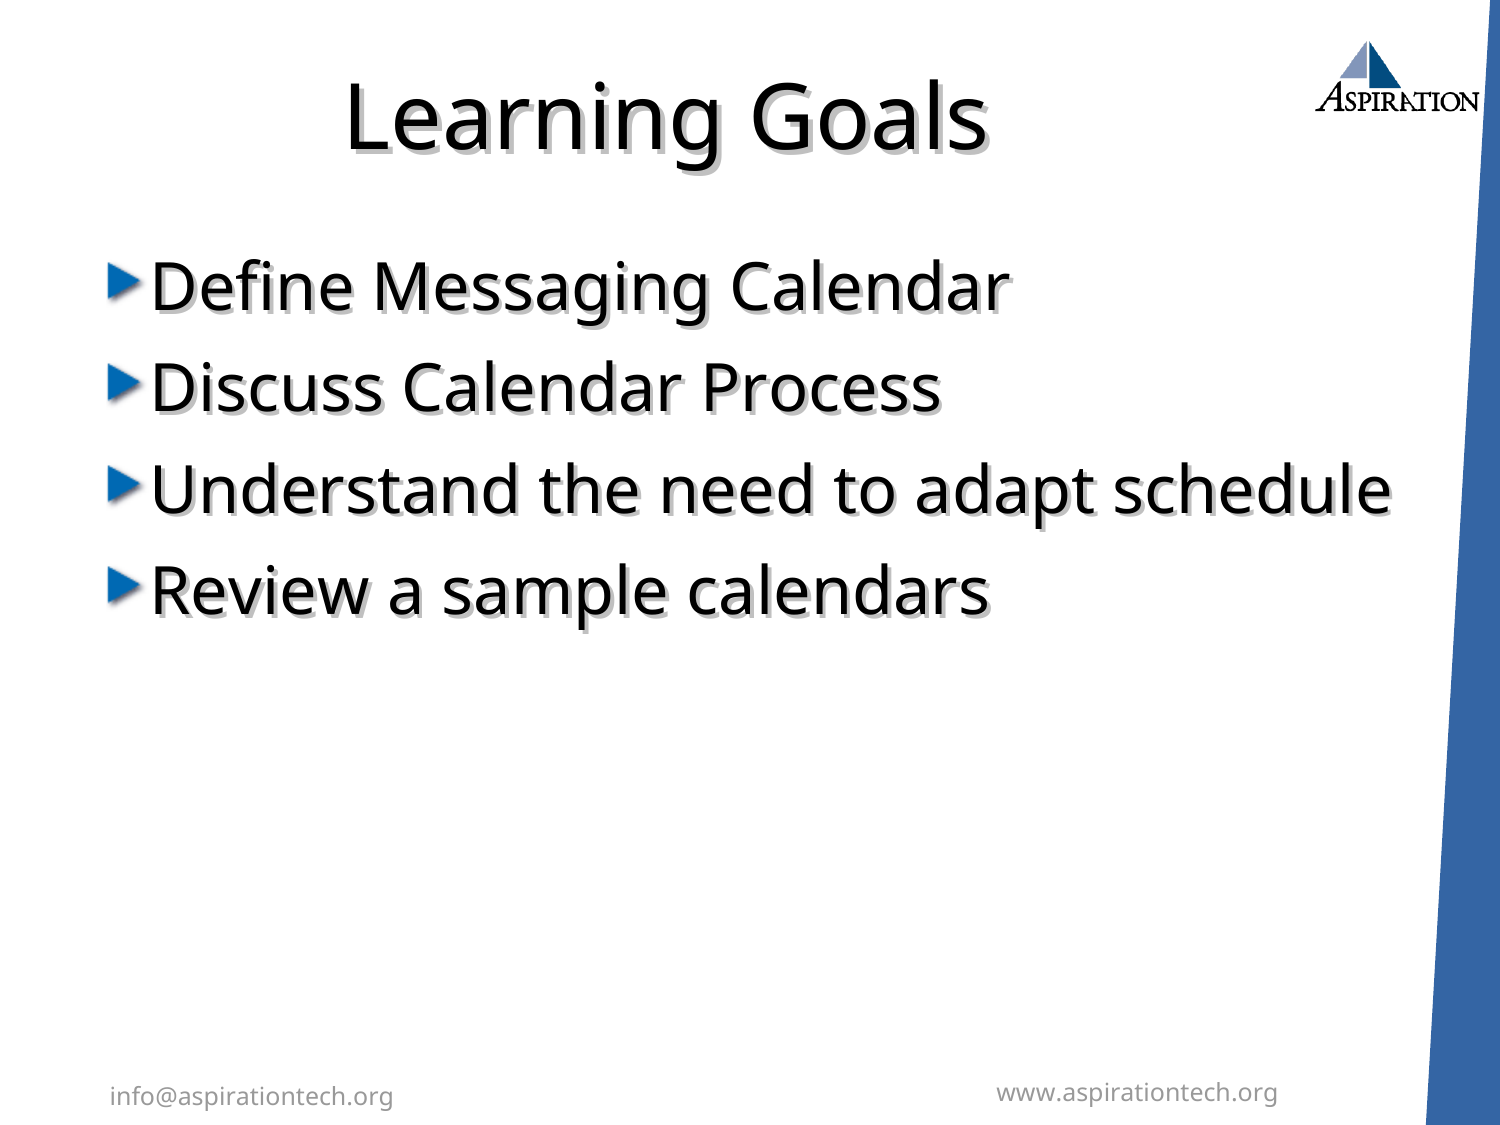

# Learning Goals
Define Messaging Calendar
Discuss Calendar Process
Understand the need to adapt schedule
Review a sample calendars